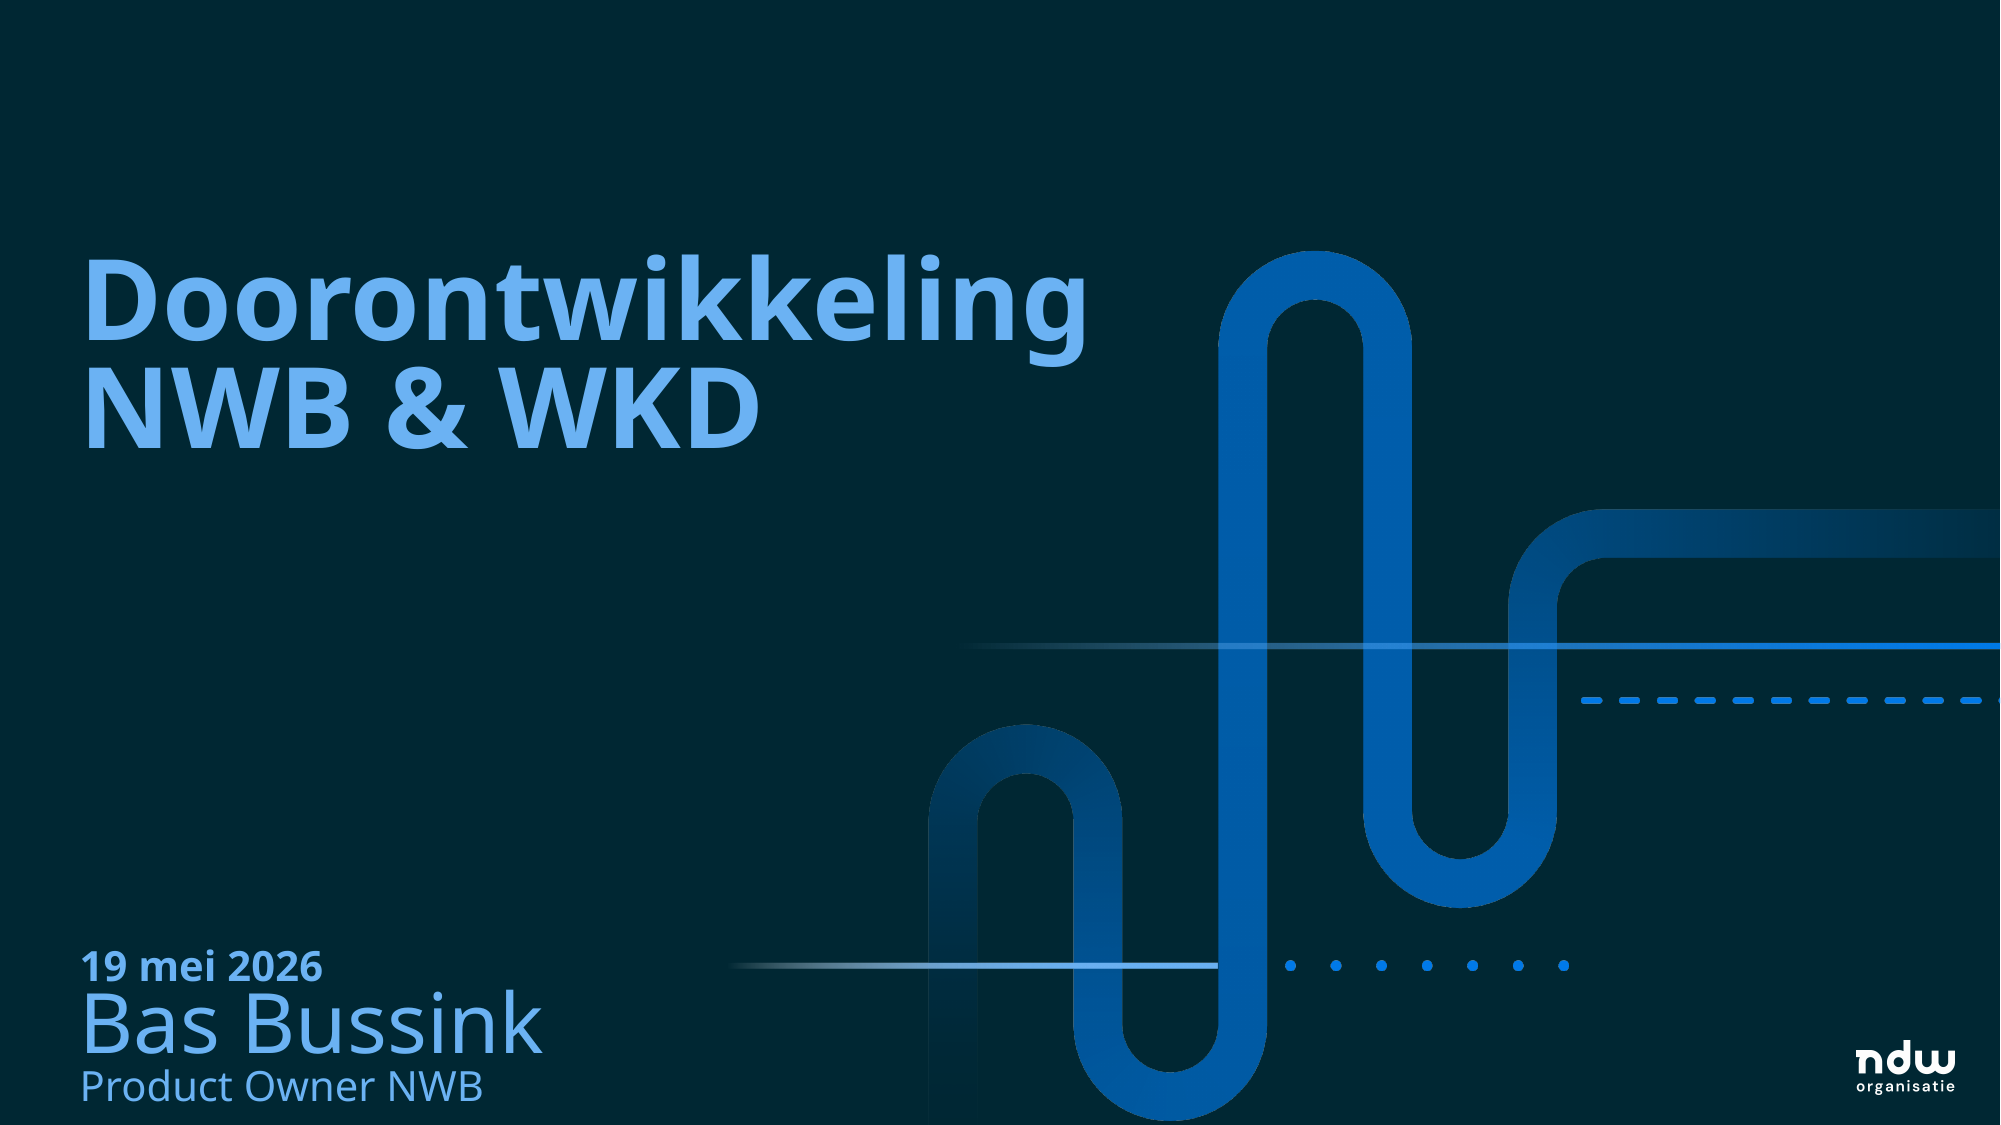

# Doorontwikkeling NWB & WKD 19 mei 2026 Bas Bussink Product Owner NWB